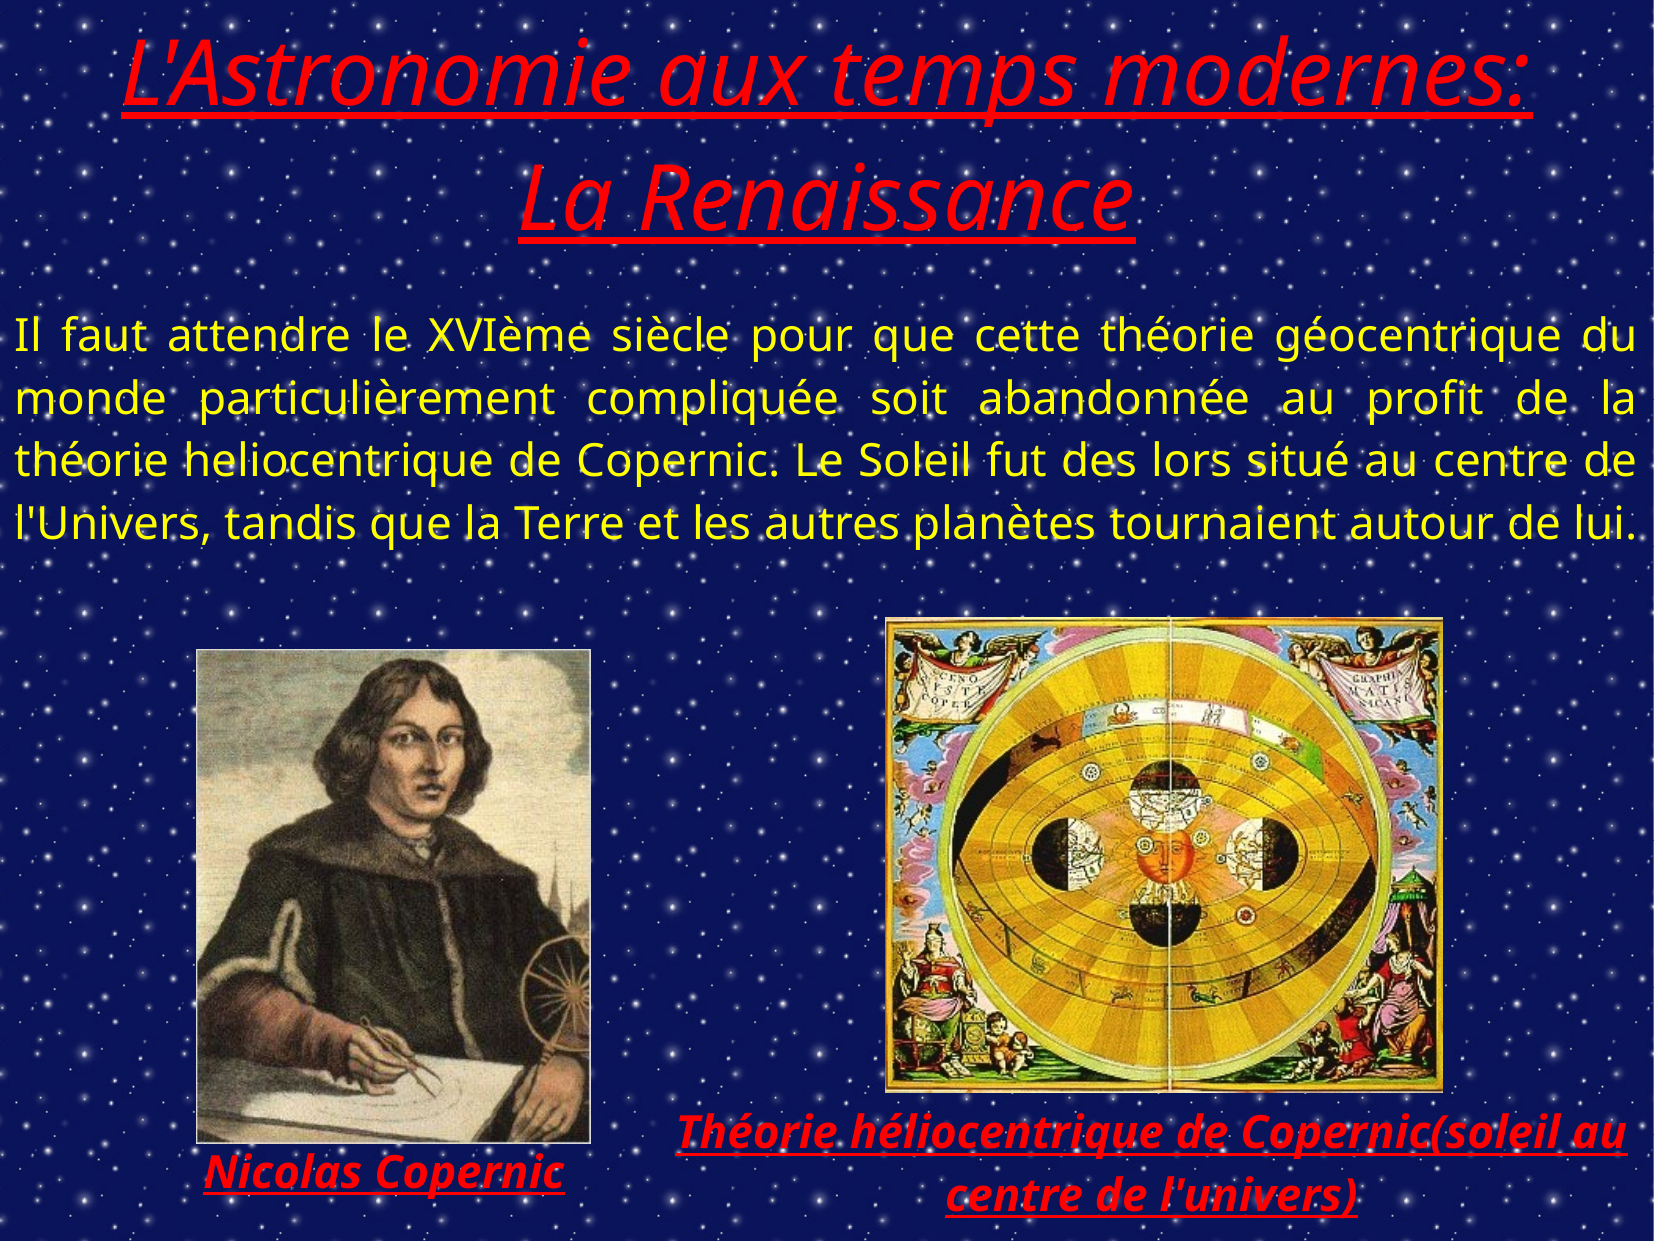

L'Astronomie aux temps modernes:
La Renaissance
Il faut attendre le XVIème siècle pour que cette théorie géocentrique du monde particulièrement compliquée soit abandonnée au profit de la théorie heliocentrique de Copernic. Le Soleil fut des lors situé au centre de l'Univers, tandis que la Terre et les autres planètes tournaient autour de lui.
Théorie héliocentrique de Copernic(soleil au centre de l'univers)
Nicolas Copernic